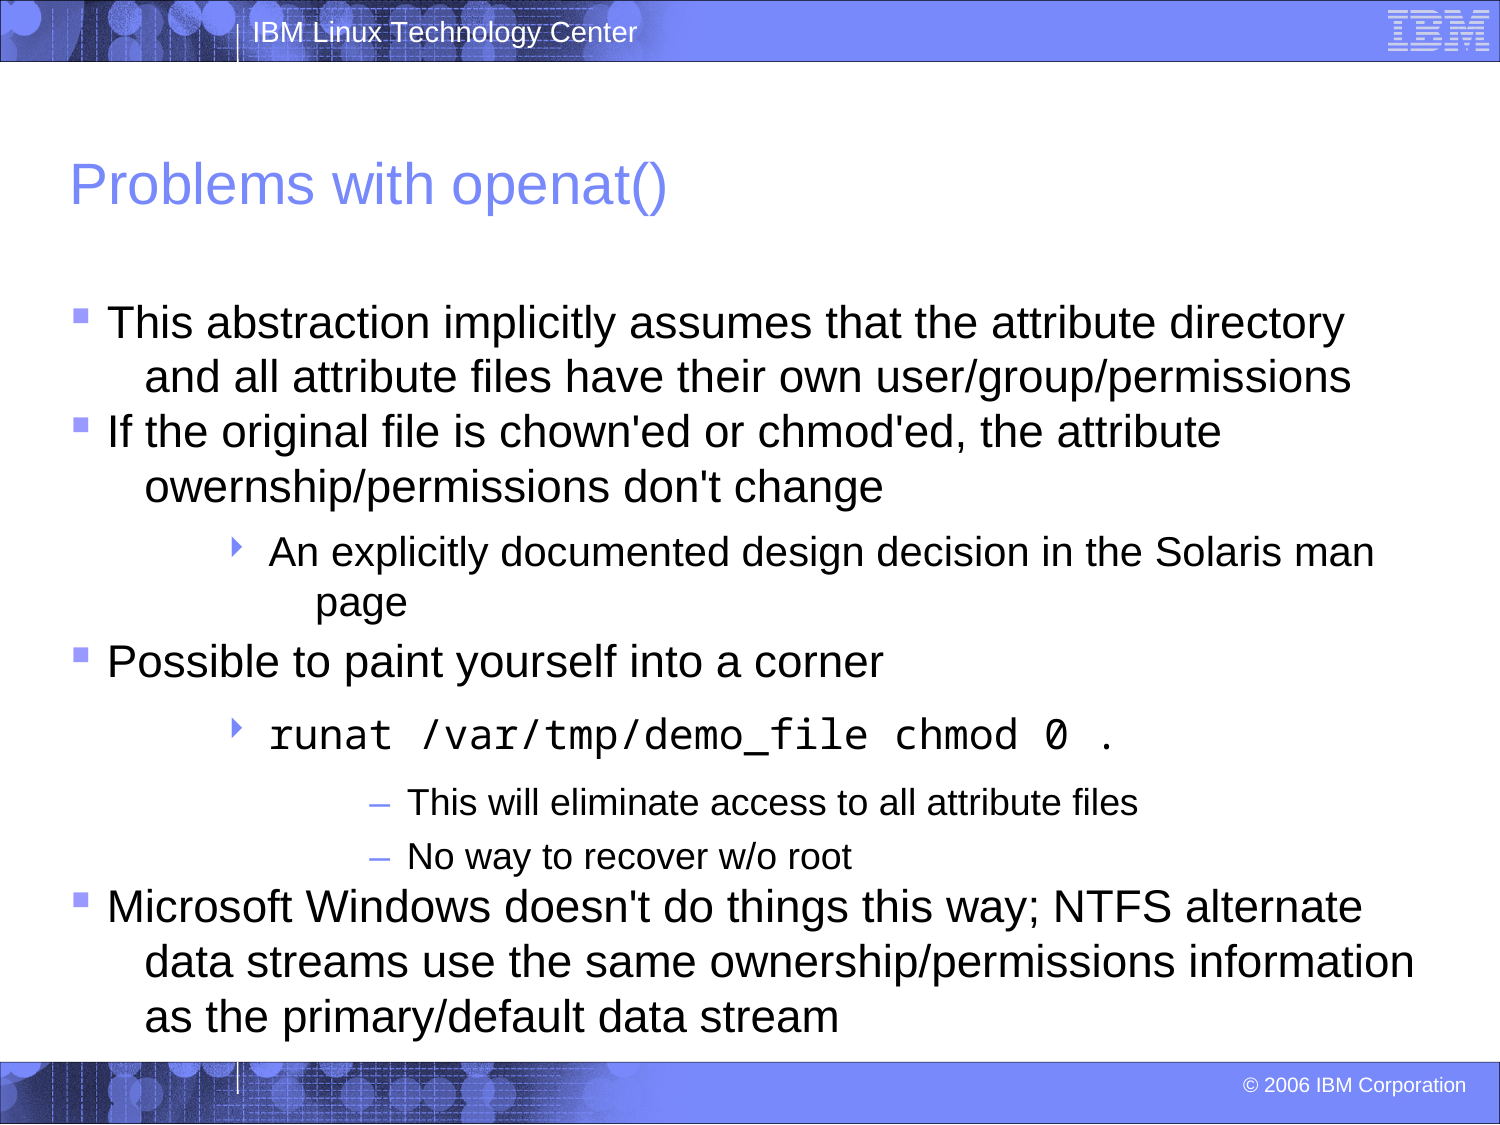

# Problems with openat()
This abstraction implicitly assumes that the attribute directory and all attribute files have their own user/group/permissions
If the original file is chown'ed or chmod'ed, the attribute owernship/permissions don't change
An explicitly documented design decision in the Solaris man page
Possible to paint yourself into a corner
runat /var/tmp/demo_file chmod 0 .
This will eliminate access to all attribute files
No way to recover w/o root
Microsoft Windows doesn't do things this way; NTFS alternate data streams use the same ownership/permissions information as the primary/default data stream